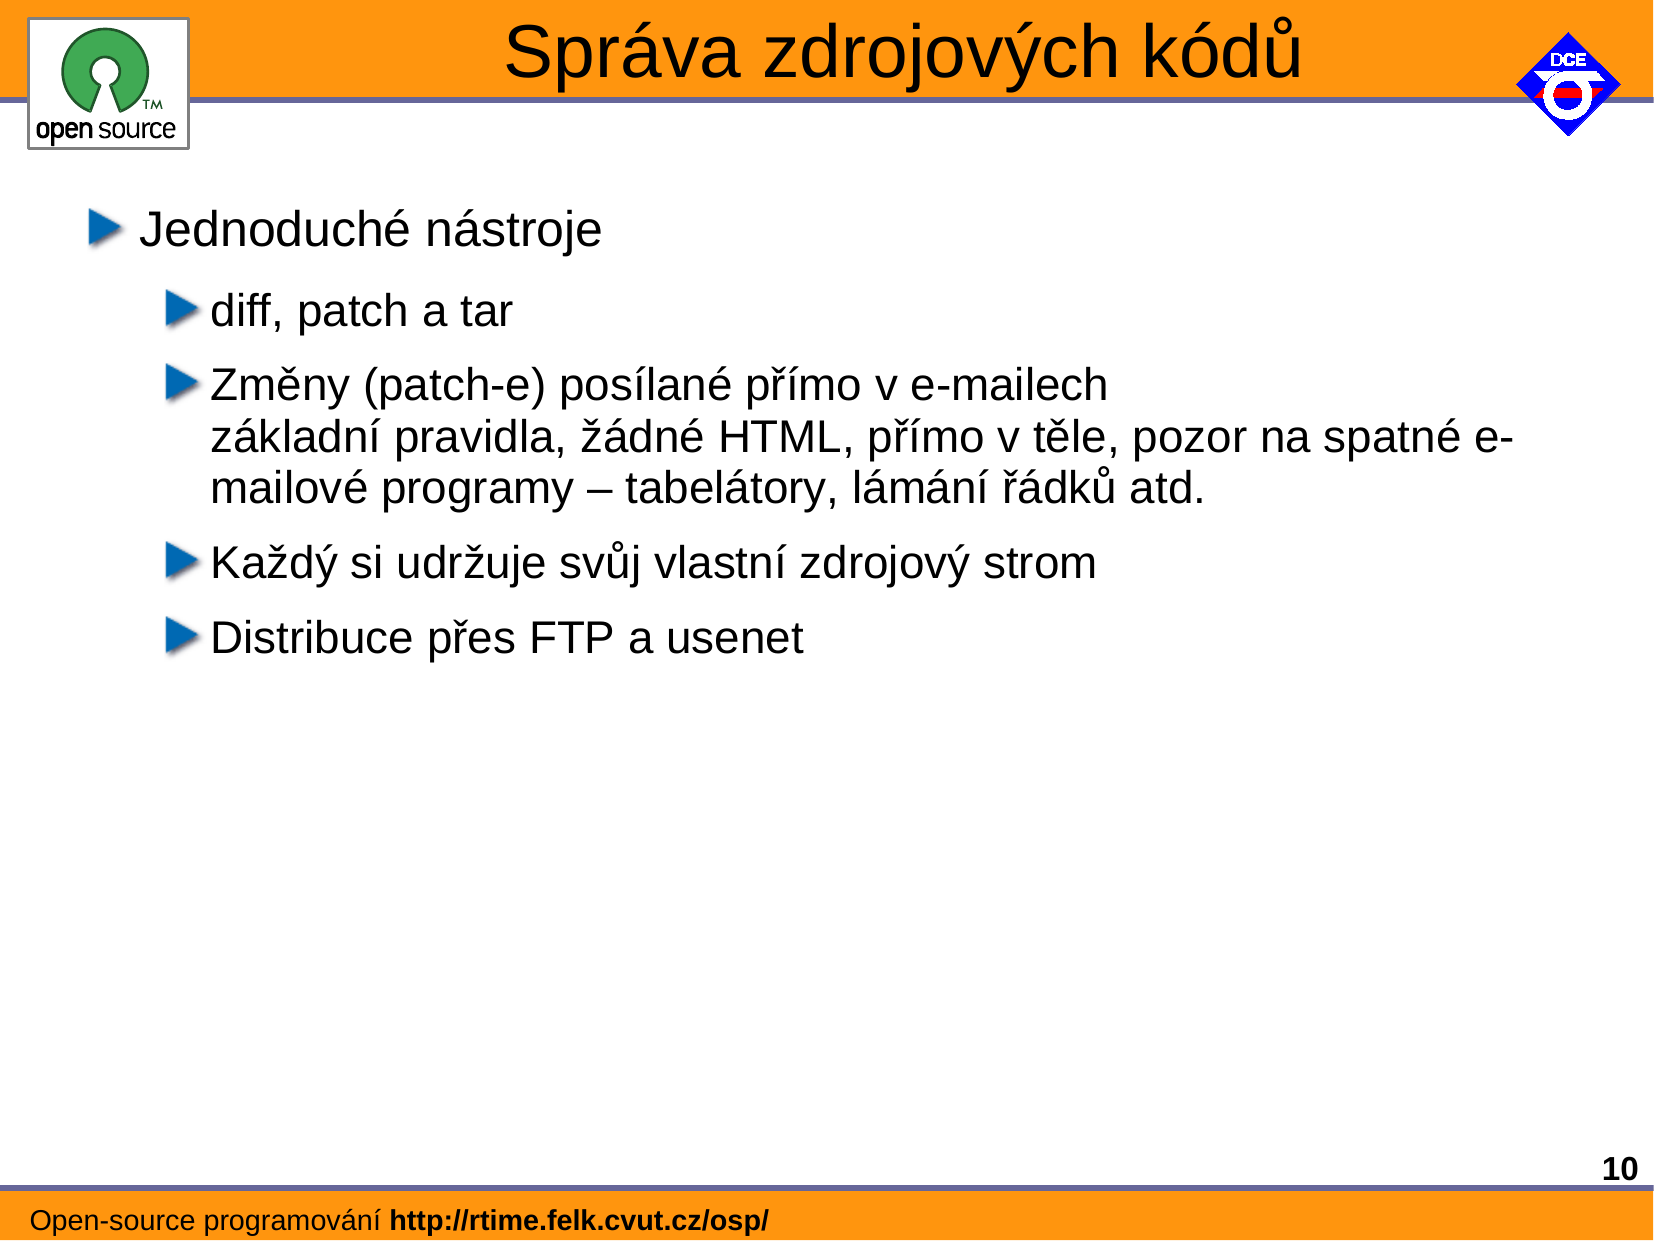

# Správa zdrojových kódů
Jednoduché nástroje
diff, patch a tar
Změny (patch-e) posílané přímo v e-mailech
základní pravidla, žádné HTML, přímo v těle, pozor na spatné e-mailové programy – tabelátory, lámání řádků atd.
Každý si udržuje svůj vlastní zdrojový strom
Distribuce přes FTP a usenet